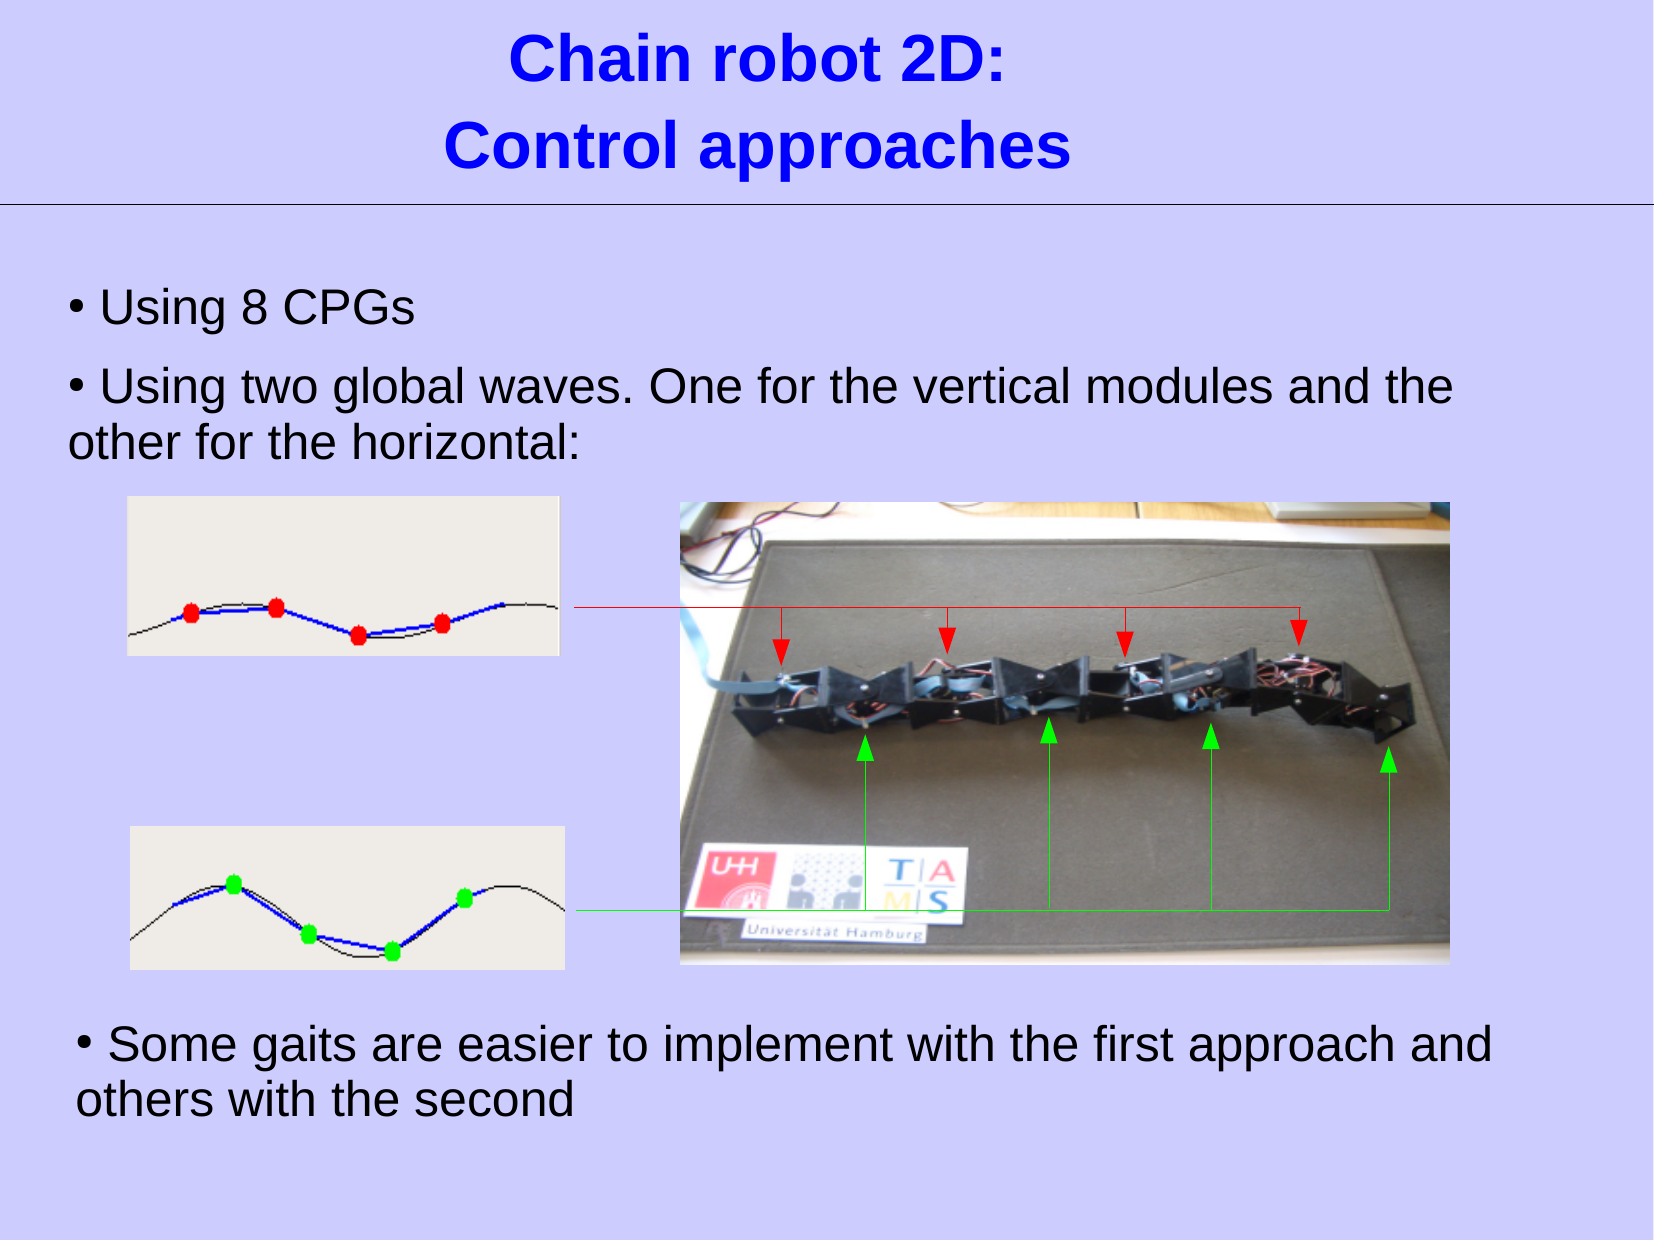

# Chain robot 2D: Control approaches
 Using 8 CPGs
 Using two global waves. One for the vertical modules and the other for the horizontal:
 Some gaits are easier to implement with the first approach and others with the second